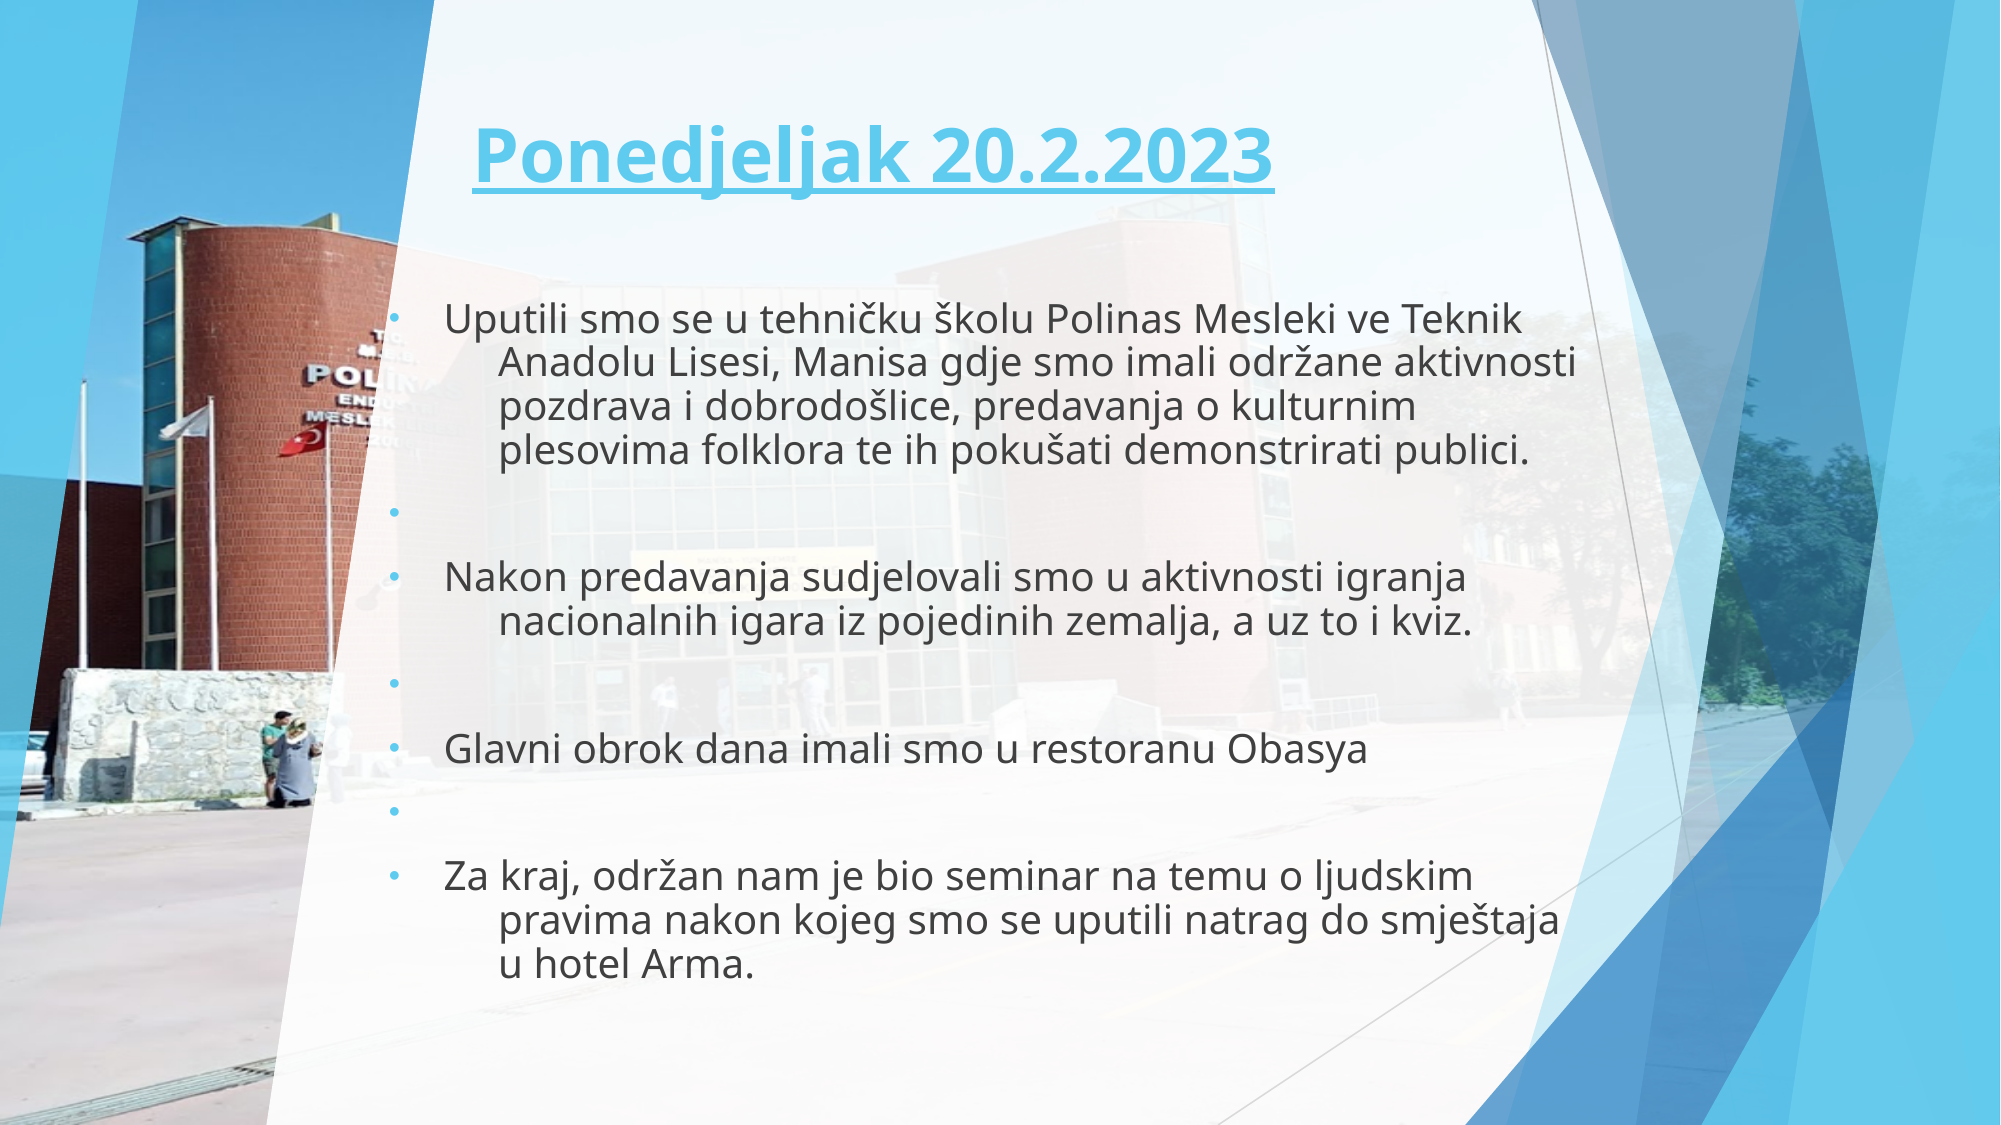

# Ponedjeljak 20.2.2023
Uputili smo se u tehničku školu Polinas Mesleki ve Teknik Anadolu Lisesi, Manisa gdje smo imali održane aktivnosti pozdrava i dobrodošlice, predavanja o kulturnim plesovima folklora te ih pokušati demonstrirati publici.
Nakon predavanja sudjelovali smo u aktivnosti igranja nacionalnih igara iz pojedinih zemalja, a uz to i kviz.
Glavni obrok dana imali smo u restoranu Obasya
Za kraj, održan nam je bio seminar na temu o ljudskim pravima nakon kojeg smo se uputili natrag do smještaja u hotel Arma.